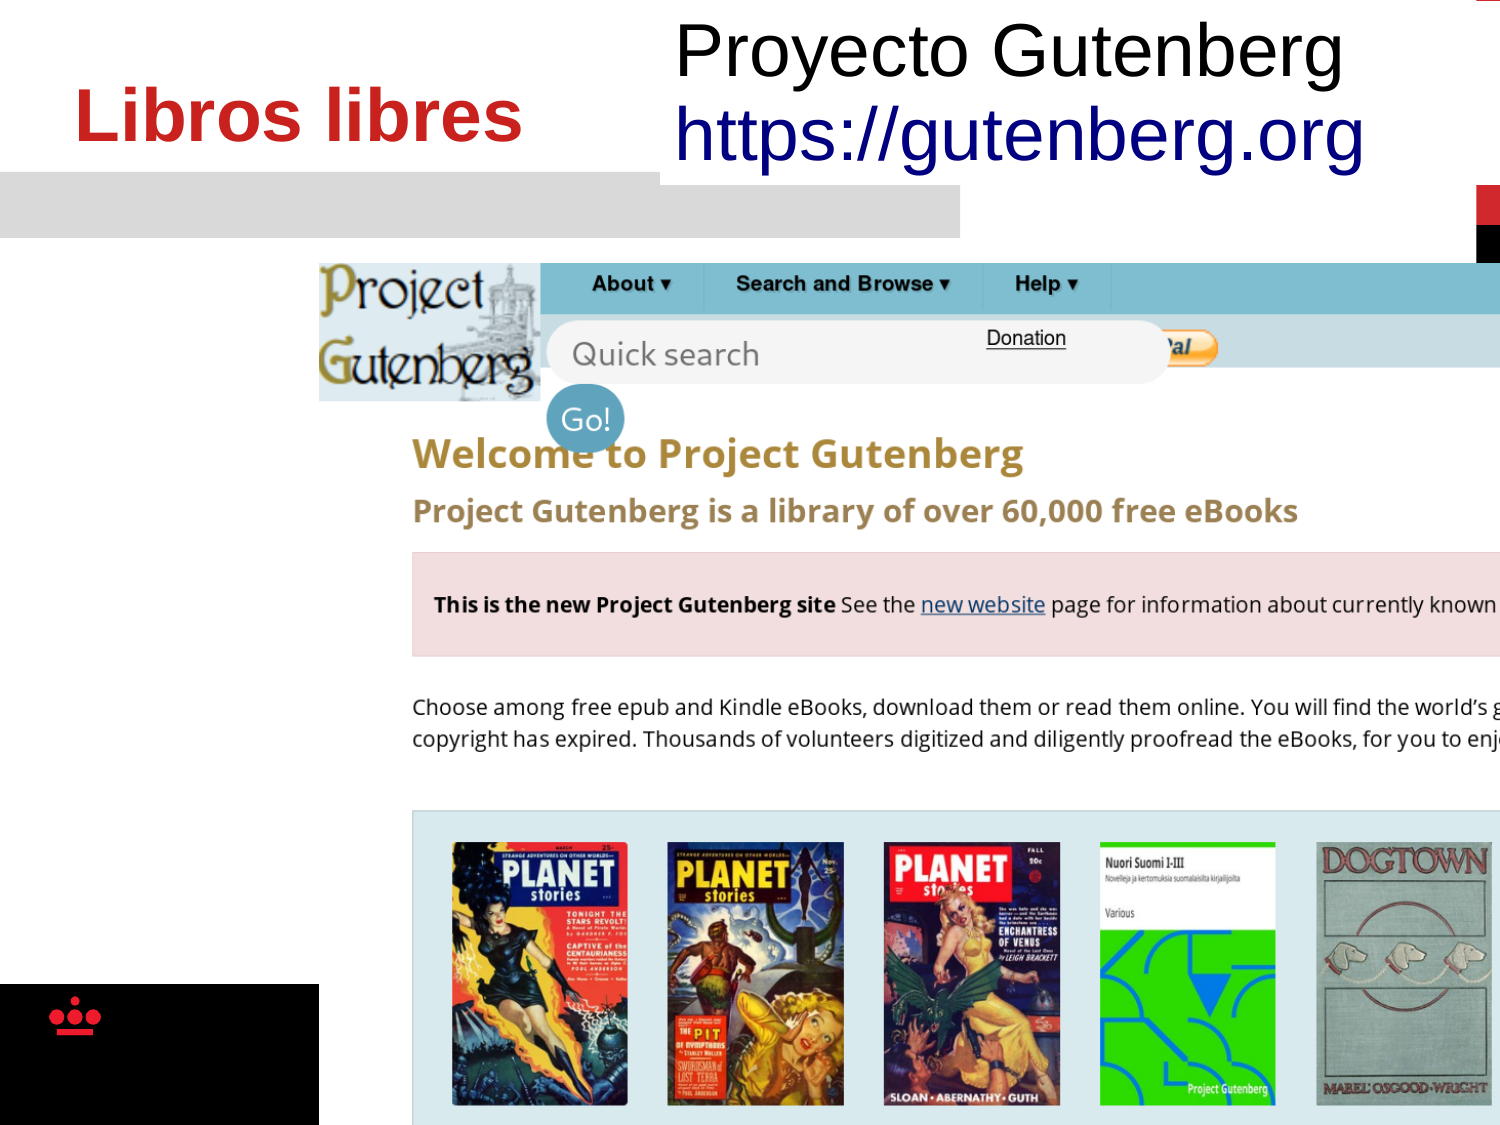

Proyecto Gutenberg
https://gutenberg.org
#
Libros libres
Oficina de Conocimiento y Cultura Libres
https://urjc.es/ofilibre